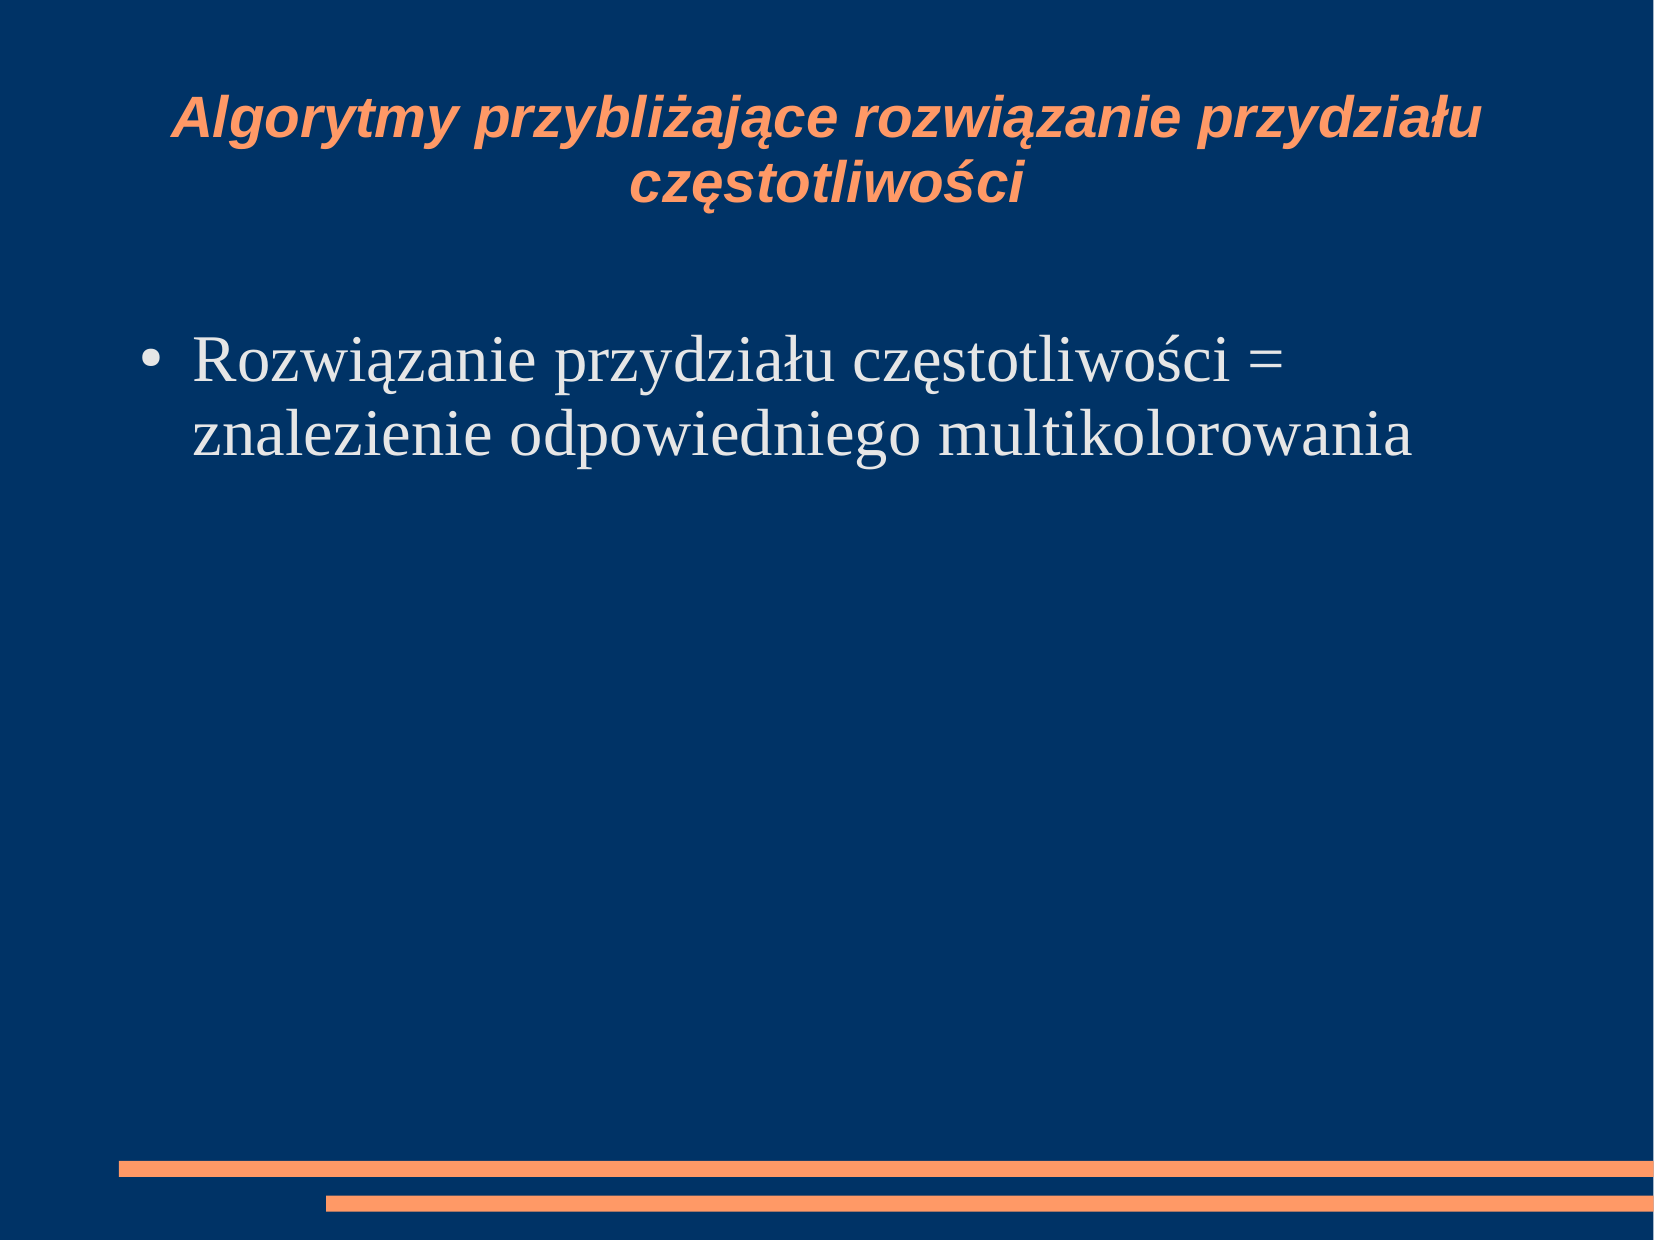

# Algorytmy przybliżające rozwiązanie przydziału częstotliwości
Rozwiązanie przydziału częstotliwości = znalezienie odpowiedniego multikolorowania